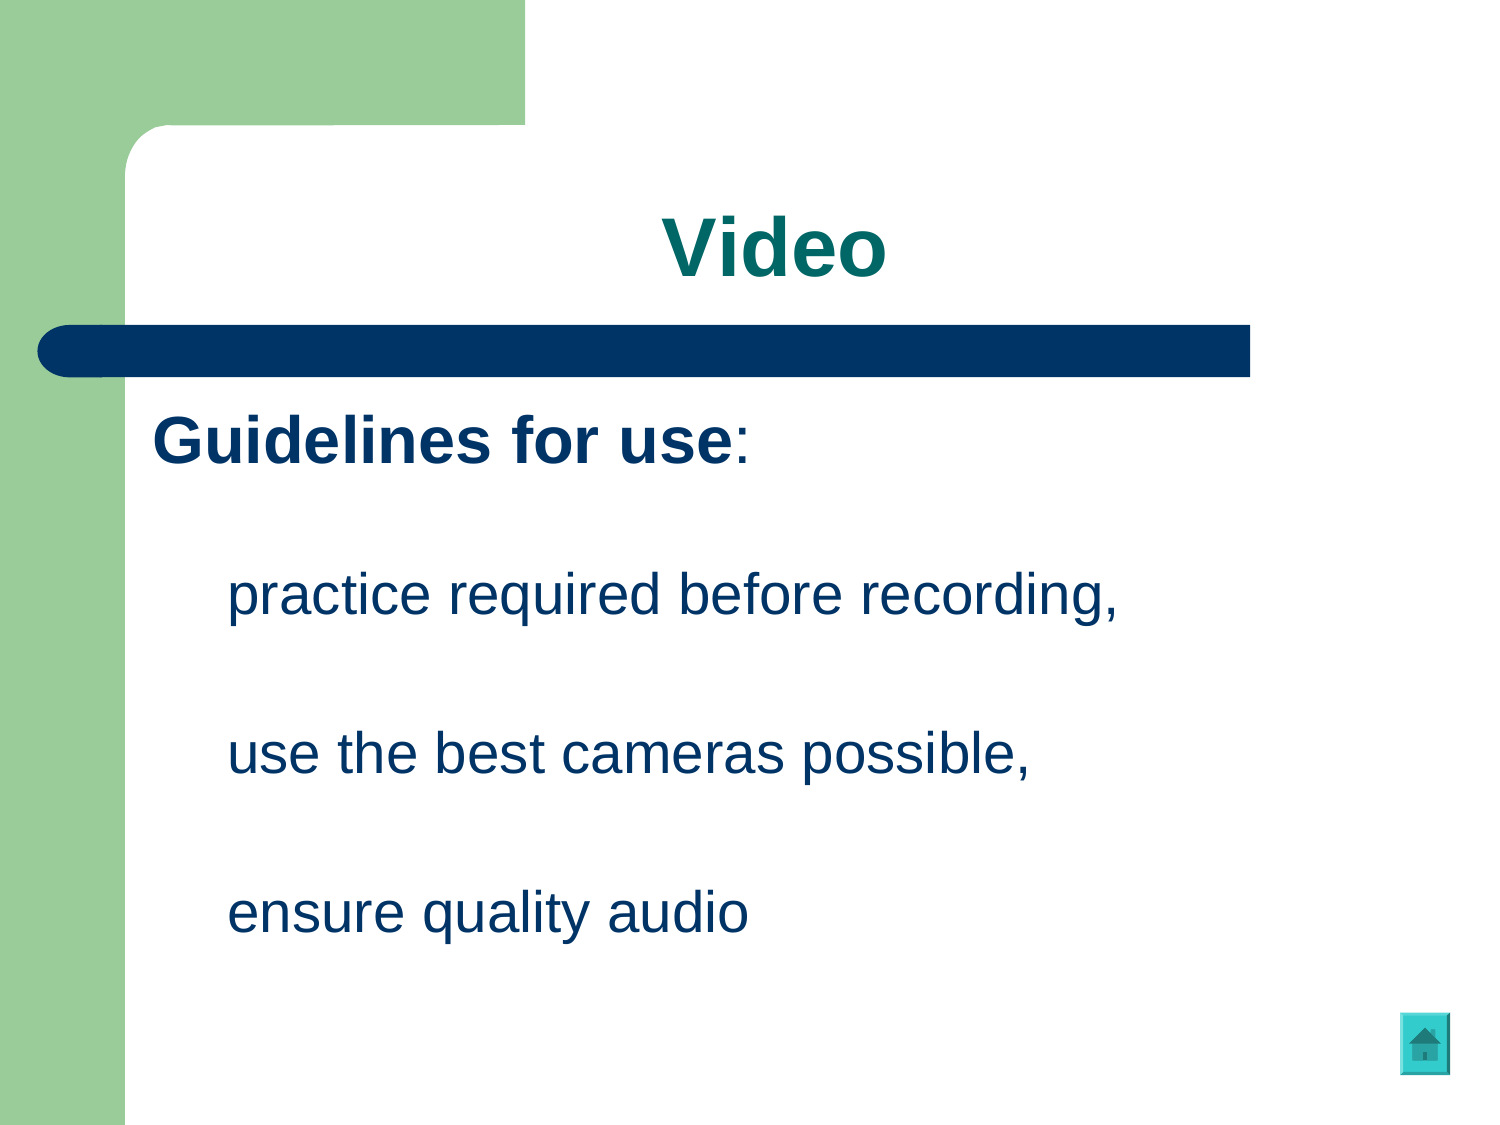

# Video
Guidelines for use:
practice required before recording,
use the best cameras possible,
ensure quality audio